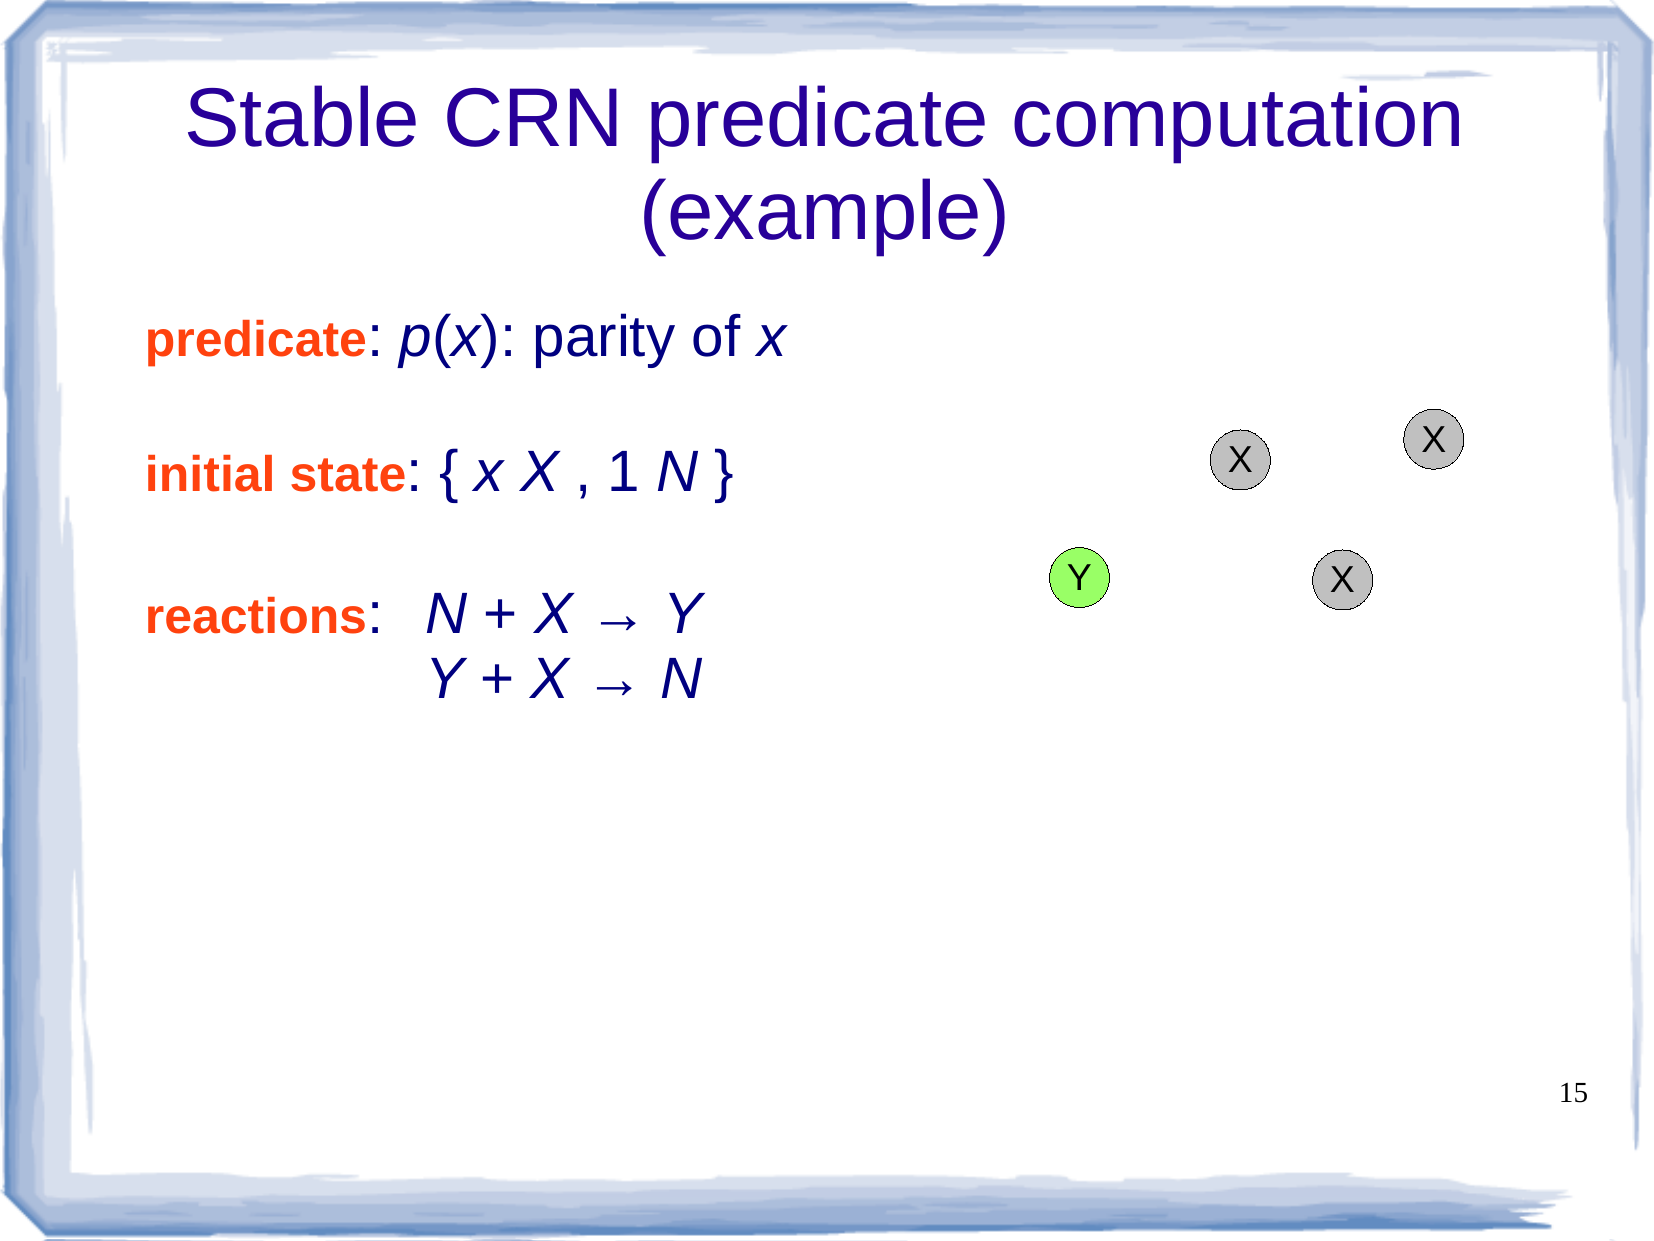

# Stable CRN predicate computation (example)
predicate: p(x): parity of x
X
X
initial state: { x X , 1 N }
N
Y
X
reactions:
N + X → Y
Y + X → N
15